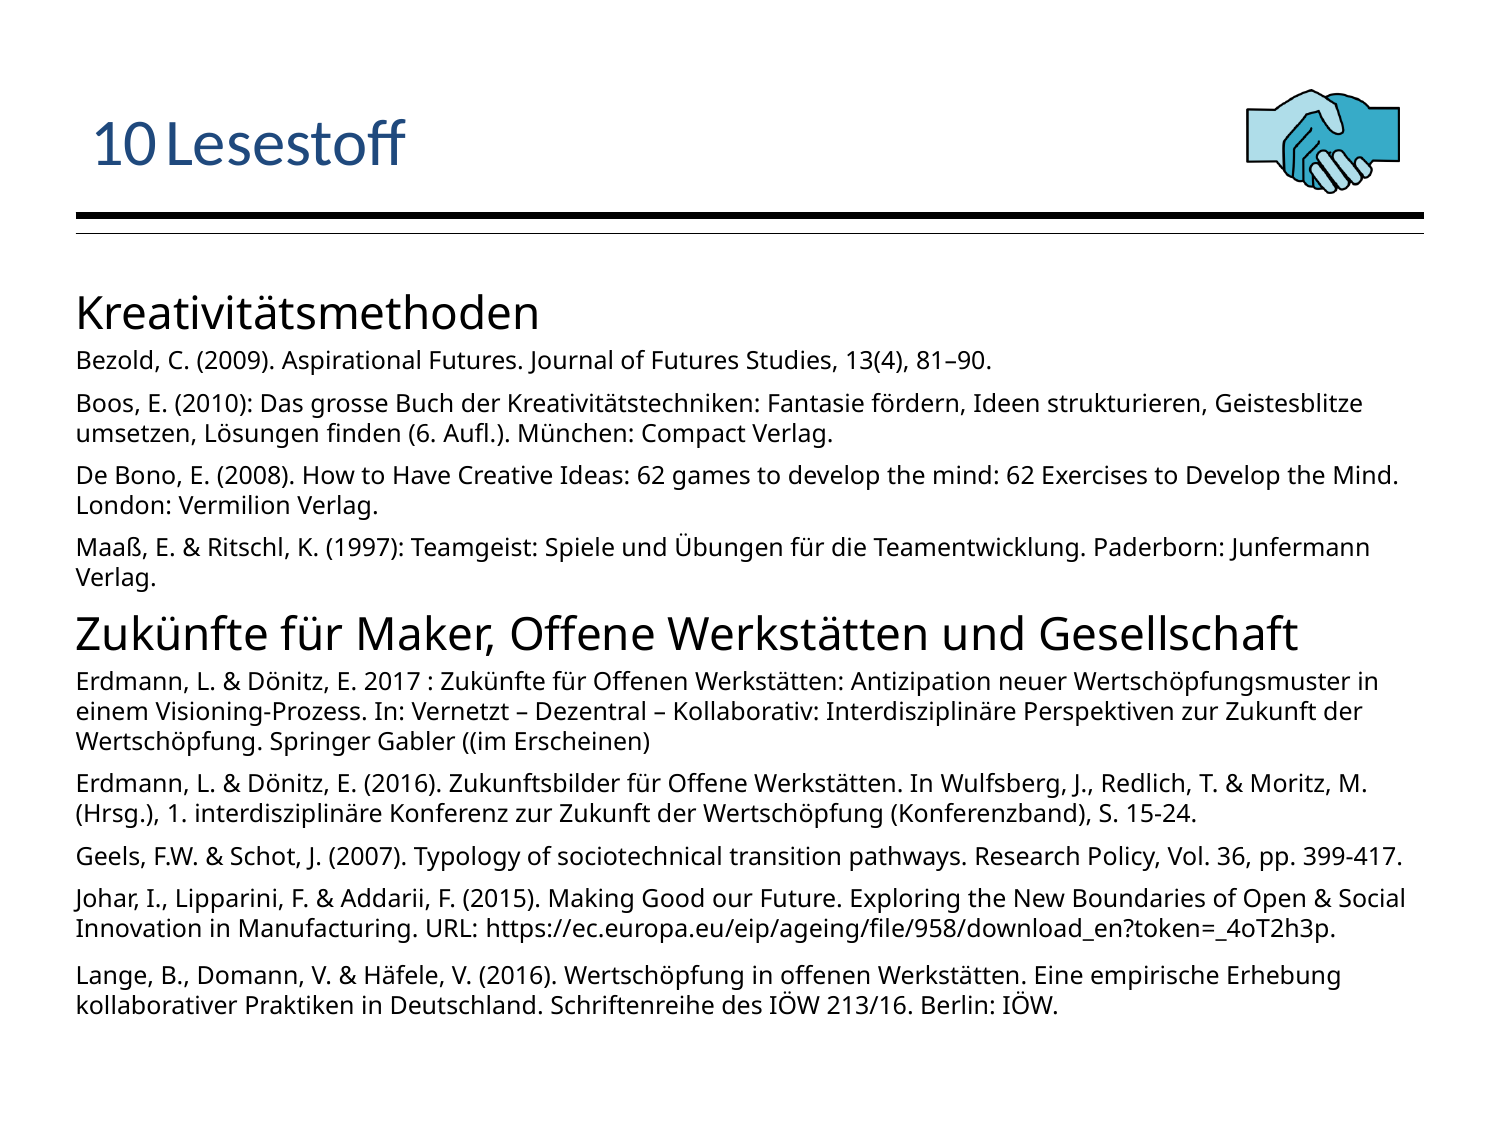

10	Lesestoff
# Kreativitätsmethoden
Bezold, C. (2009). Aspirational Futures. Journal of Futures Studies, 13(4), 81–90.
Boos, E. (2010): Das grosse Buch der Kreativitätstechniken: Fantasie fördern, Ideen strukturieren, Geistesblitze umsetzen, Lösungen finden (6. Aufl.). München: Compact Verlag.
De Bono, E. (2008). How to Have Creative Ideas: 62 games to develop the mind: 62 Exercises to Develop the Mind. London: Vermilion Verlag.
Maaß, E. & Ritschl, K. (1997): Teamgeist: Spiele und Übungen für die Teamentwicklung. Paderborn: Junfermann Verlag.
Zukünfte für Maker, Offene Werkstätten und Gesellschaft
Erdmann, L. & Dönitz, E. 2017 : Zukünfte für Offenen Werkstätten: Antizipation neuer Wertschöpfungsmuster in einem Visioning-Prozess. In: Vernetzt – Dezentral – Kollaborativ: Interdisziplinäre Perspektiven zur Zukunft der Wertschöpfung. Springer Gabler ((im Erscheinen)
Erdmann, L. & Dönitz, E. (2016). Zukunftsbilder für Offene Werkstätten. In Wulfsberg, J., Redlich, T. & Moritz, M. (Hrsg.), 1. interdisziplinäre Konferenz zur Zukunft der Wertschöpfung (Konferenzband), S. 15-24.
Geels, F.W. & Schot, J. (2007). Typology of sociotechnical transition pathways. Research Policy, Vol. 36, pp. 399-417.
Johar, I., Lipparini, F. & Addarii, F. (2015). Making Good our Future. Exploring the New Boundaries of Open & Social Innovation in Manufacturing. URL: https://ec.europa.eu/eip/ageing/file/958/download_en?token=_4oT2h3p.
Lange, B., Domann, V. & Häfele, V. (2016). Wertschöpfung in offenen Werkstätten. Eine empirische Erhebung kollaborativer Praktiken in Deutschland. Schriftenreihe des IÖW 213/16. Berlin: IÖW.